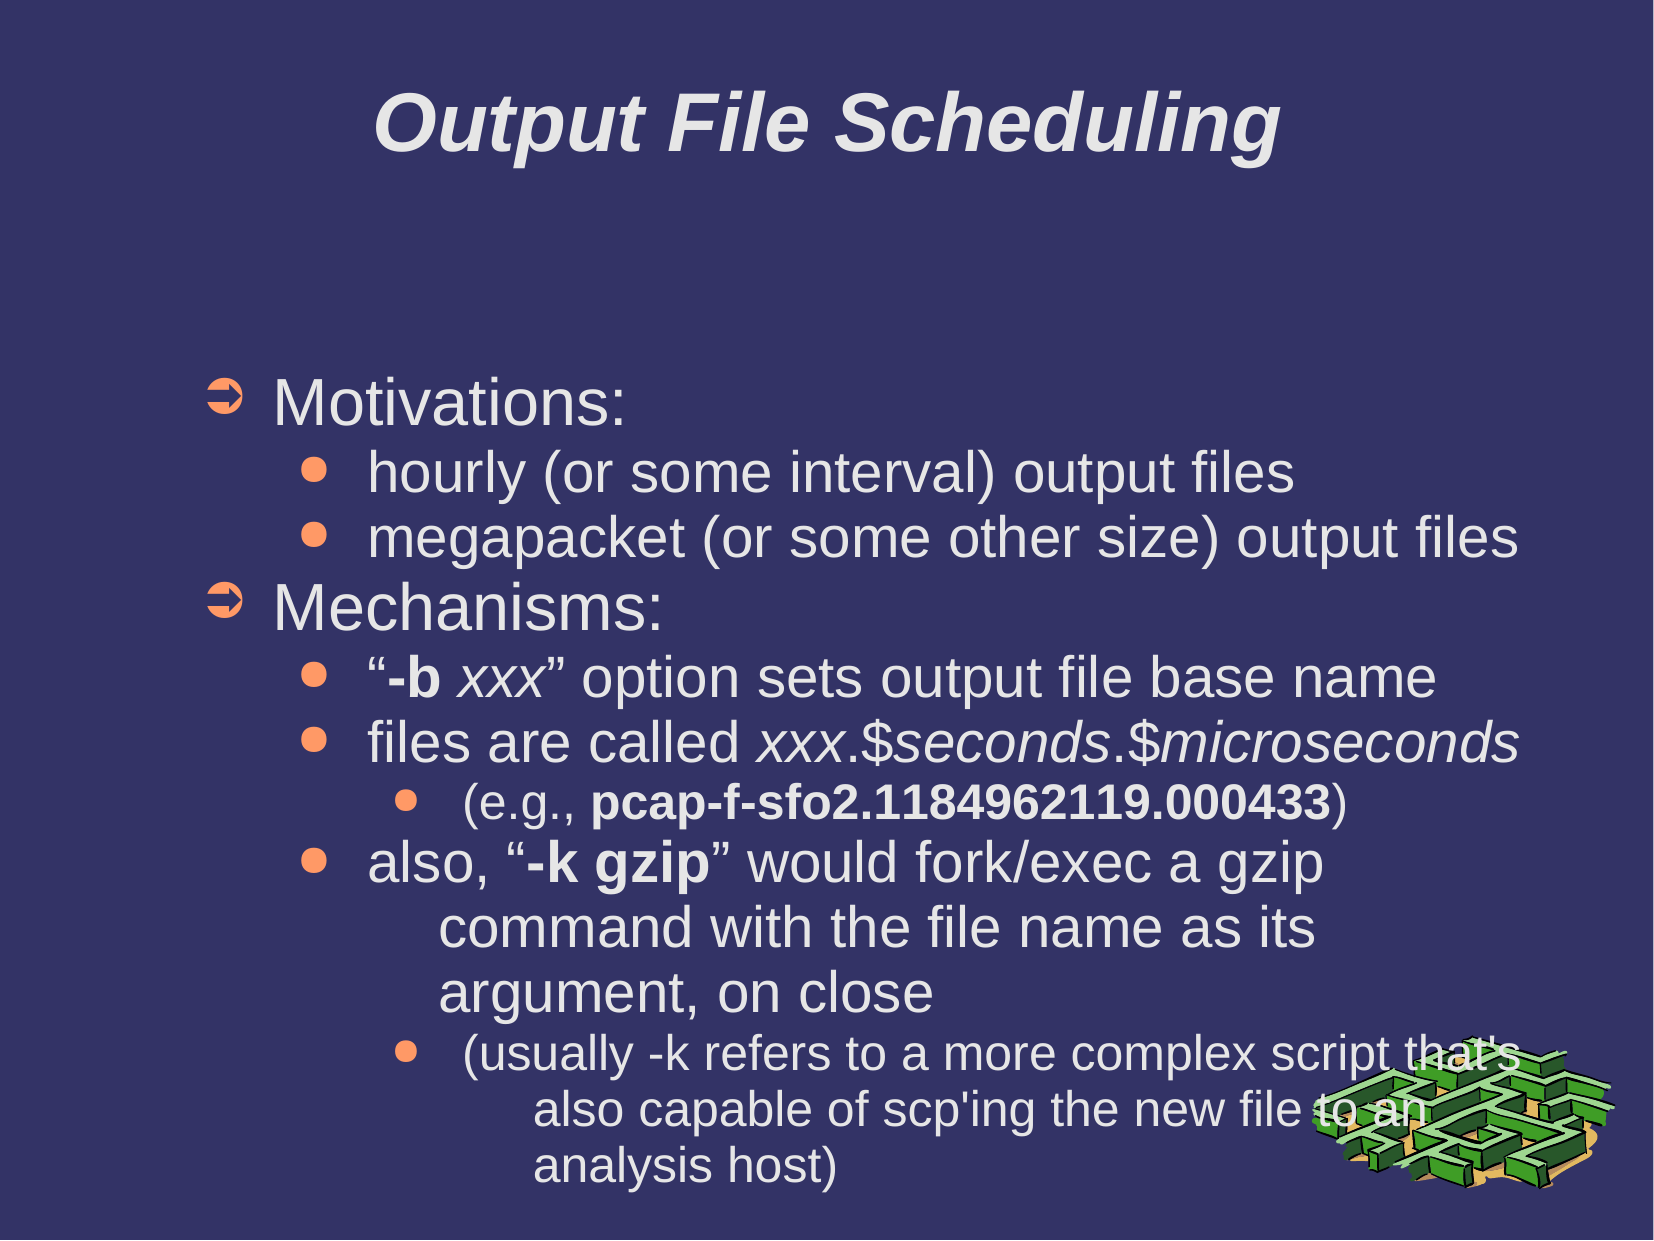

# Output File Scheduling
Motivations:
hourly (or some interval) output files
megapacket (or some other size) output files
Mechanisms:
“-b xxx” option sets output file base name
files are called xxx.$seconds.$microseconds
(e.g., pcap-f-sfo2.1184962119.000433)
also, “-k gzip” would fork/exec a gzip command with the file name as its argument, on close
(usually -k refers to a more complex script that's also capable of scp'ing the new file to an analysis host)